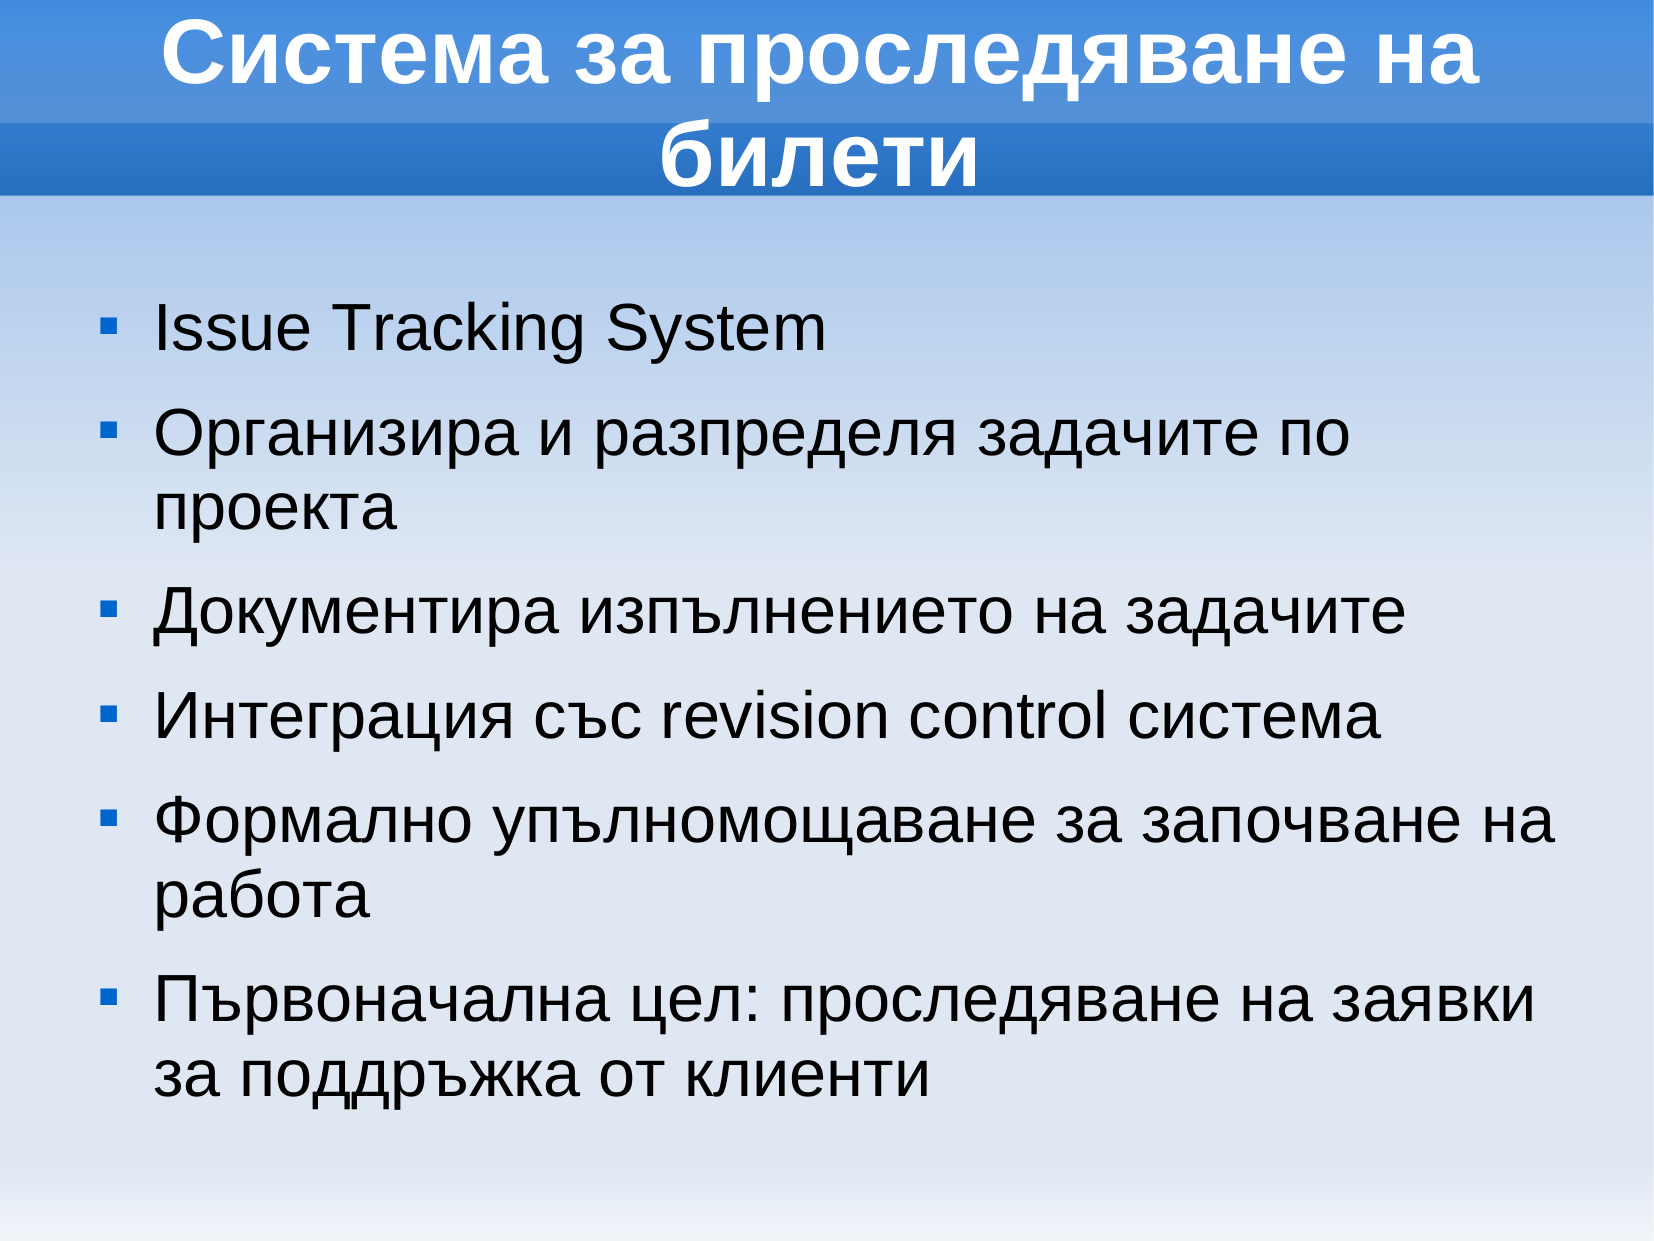

# Система за проследяване на билети
Issue Tracking System
Организира и разпределя задачите по проекта
Документира изпълнението на задачите
Интеграция със revision control система
Формално упълномощаване за започване на работа
Първоначална цел: проследяване на заявки за поддръжка от клиенти